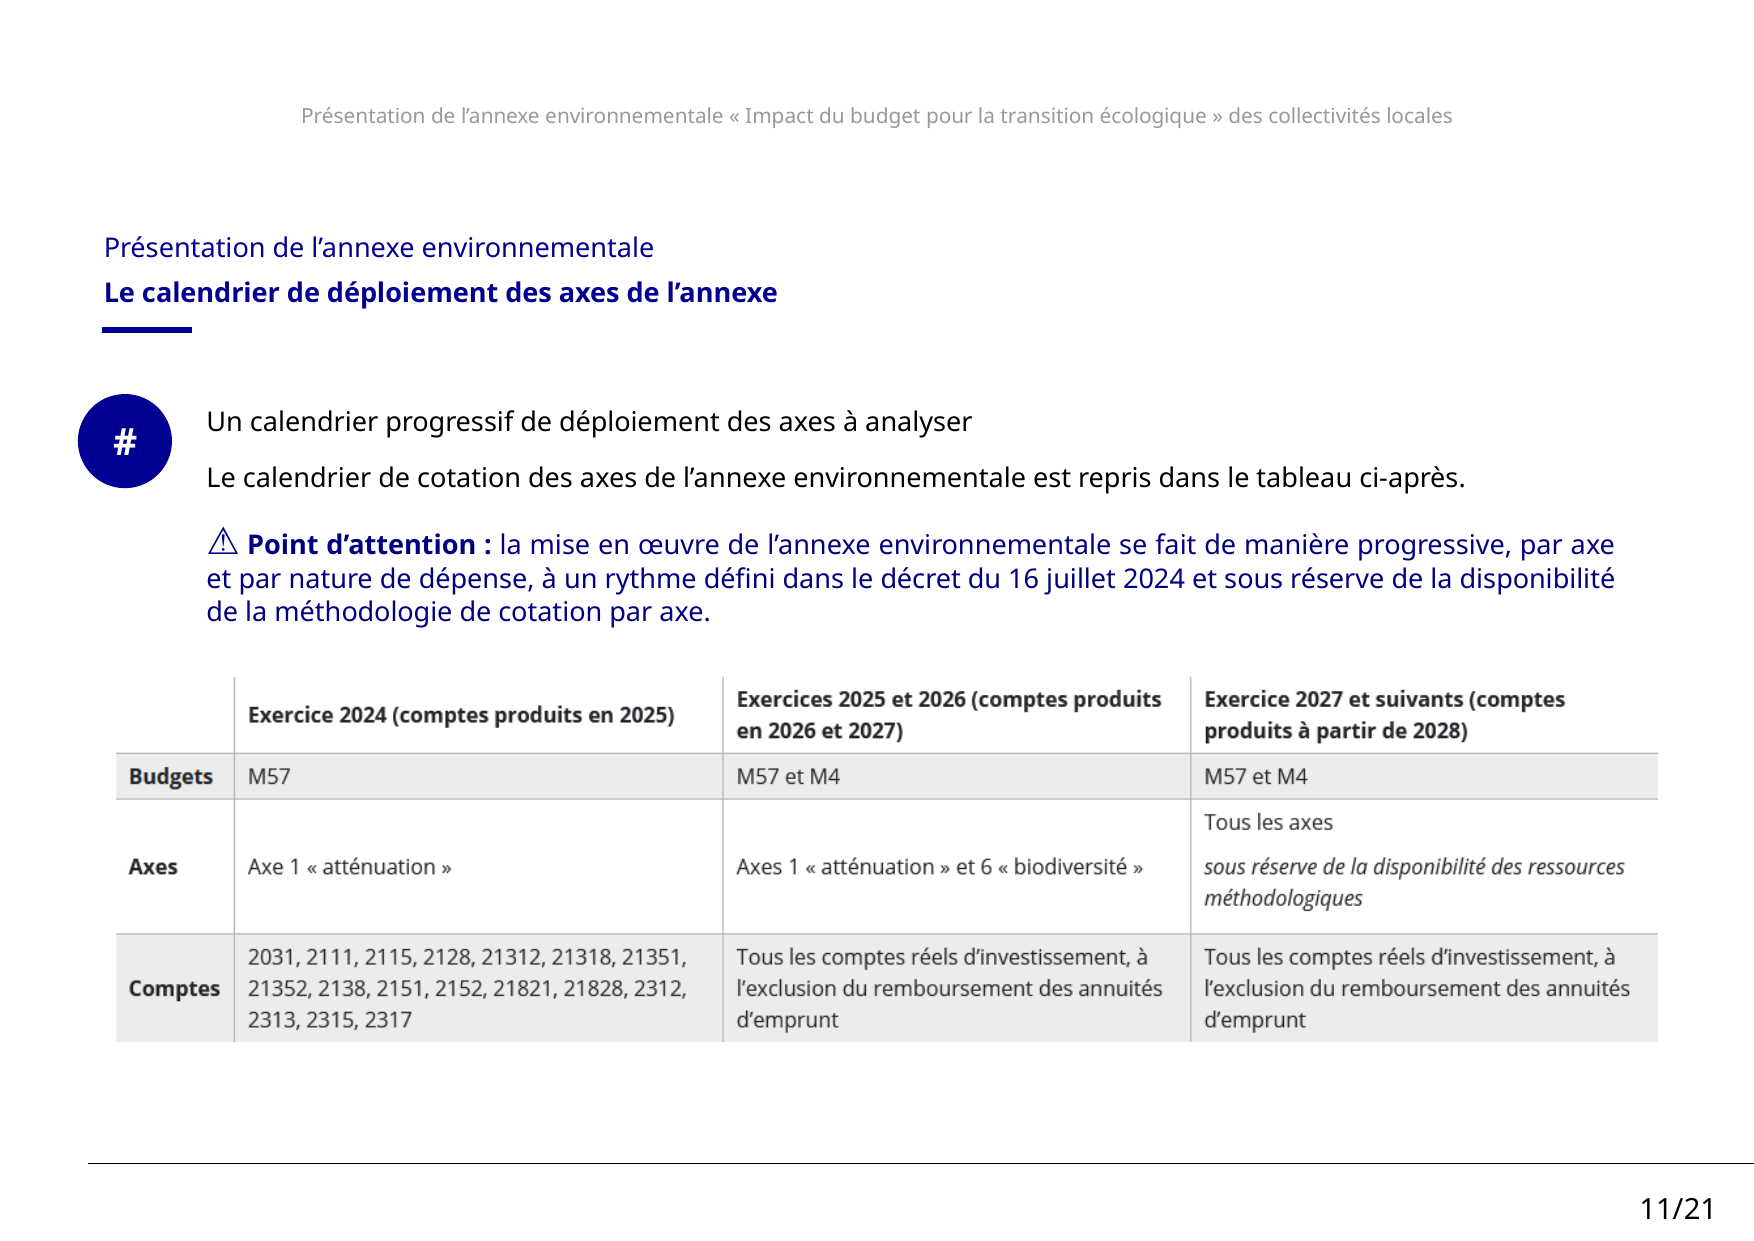

Présentation de l’annexe environnementale « Impact du budget pour la transition écologique » des collectivités locales
Présentation de l’annexe environnementale
Le calendrier de déploiement des axes de l’annexe
Un calendrier progressif de déploiement des axes à analyser
Le calendrier de cotation des axes de l’annexe environnementale est repris dans le tableau ci-après.
⚠ Point d’attention : la mise en œuvre de l’annexe environnementale se fait de manière progressive, par axe et par nature de dépense, à un rythme défini dans le décret du 16 juillet 2024 et sous réserve de la disponibilité de la méthodologie de cotation par axe.
#